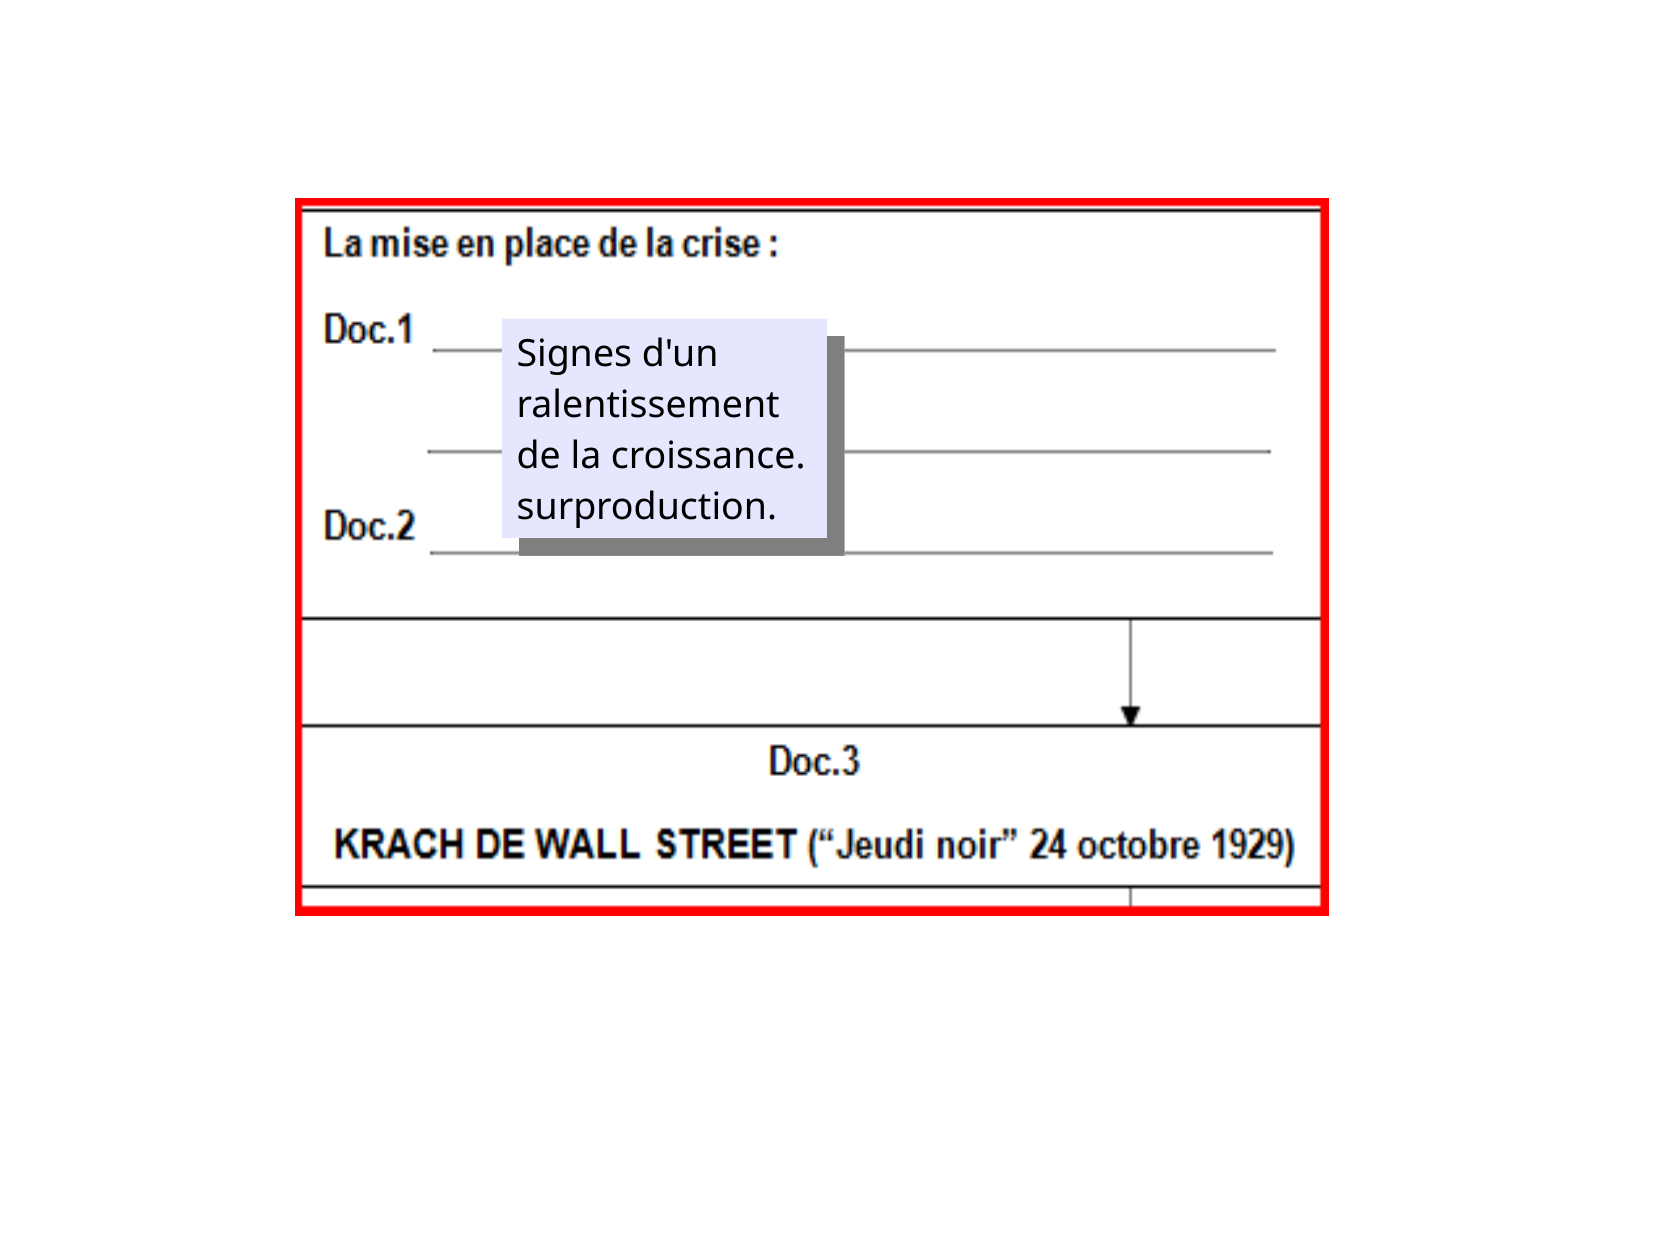

Signes d'un ralentissement de la croissance. surproduction.